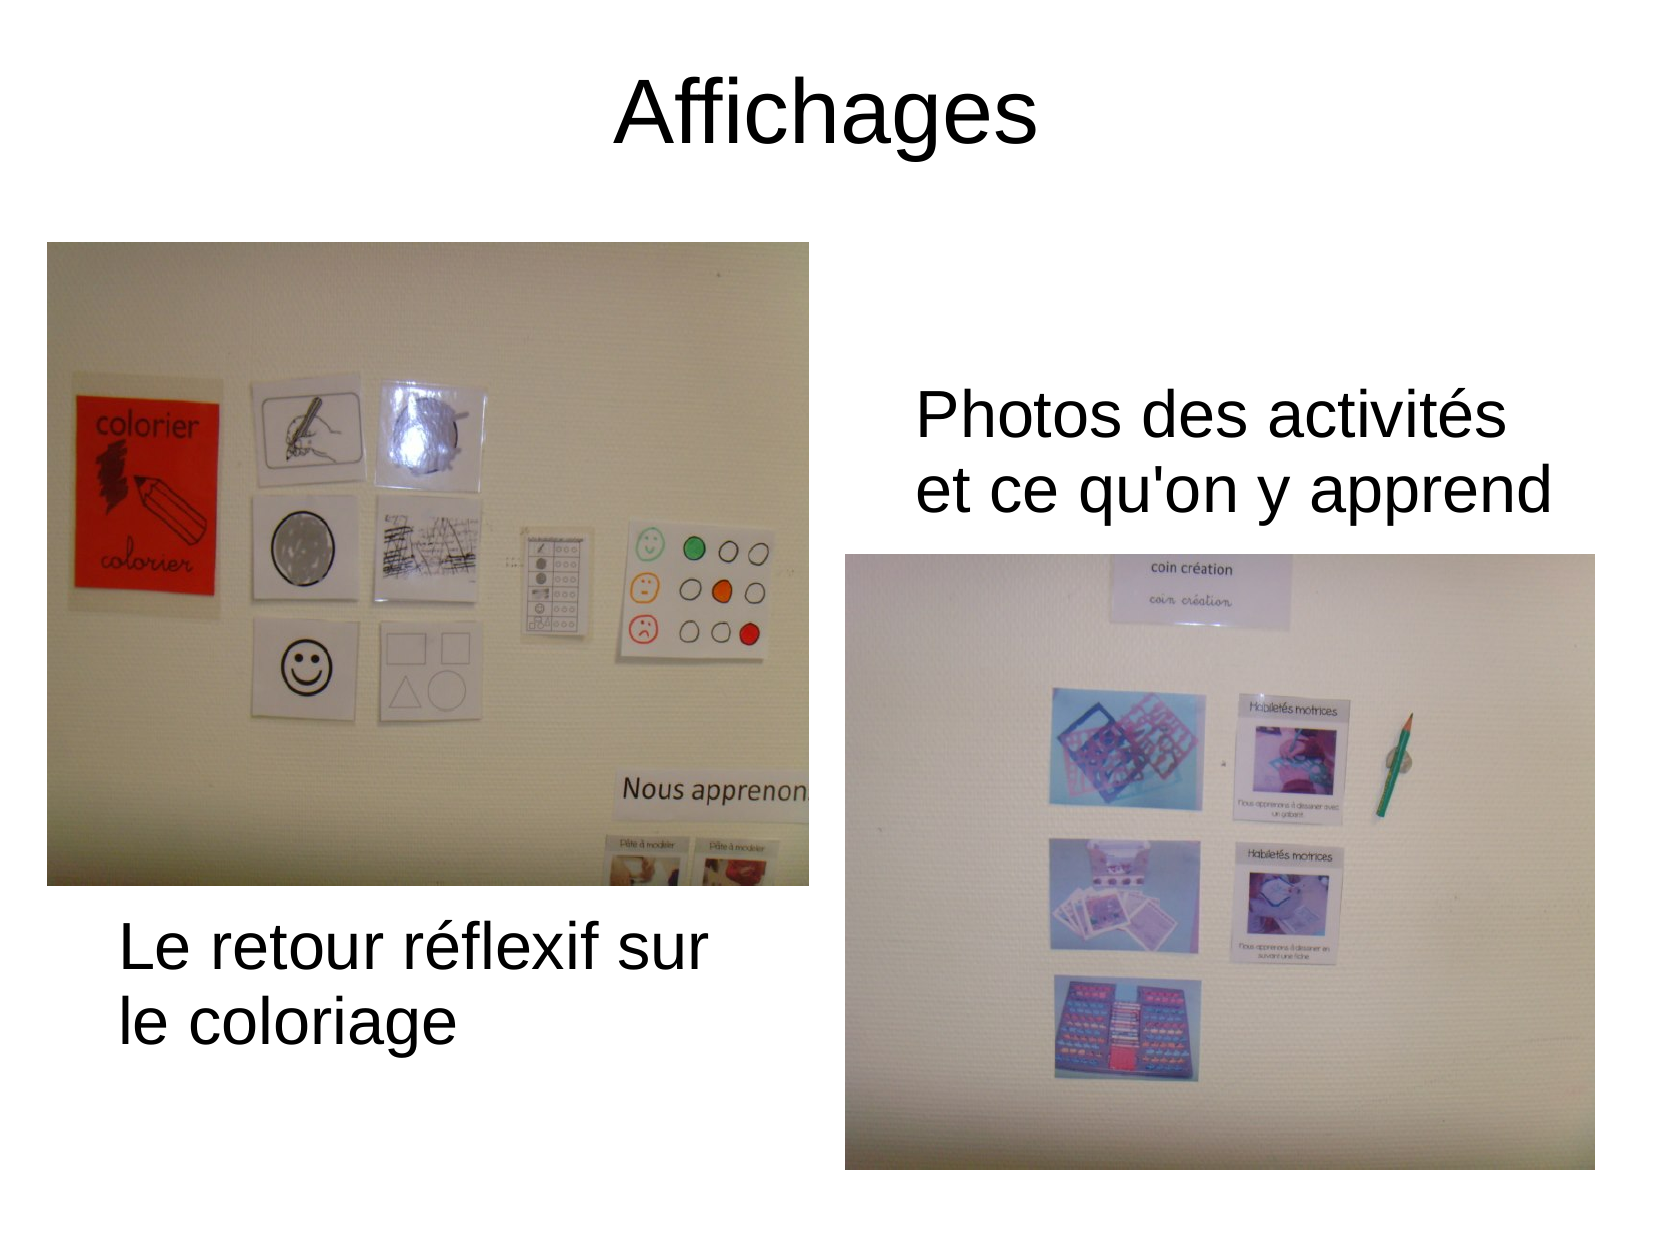

# Affichages
Photos des activités et ce qu'on y apprend
Le retour réflexif sur le coloriage